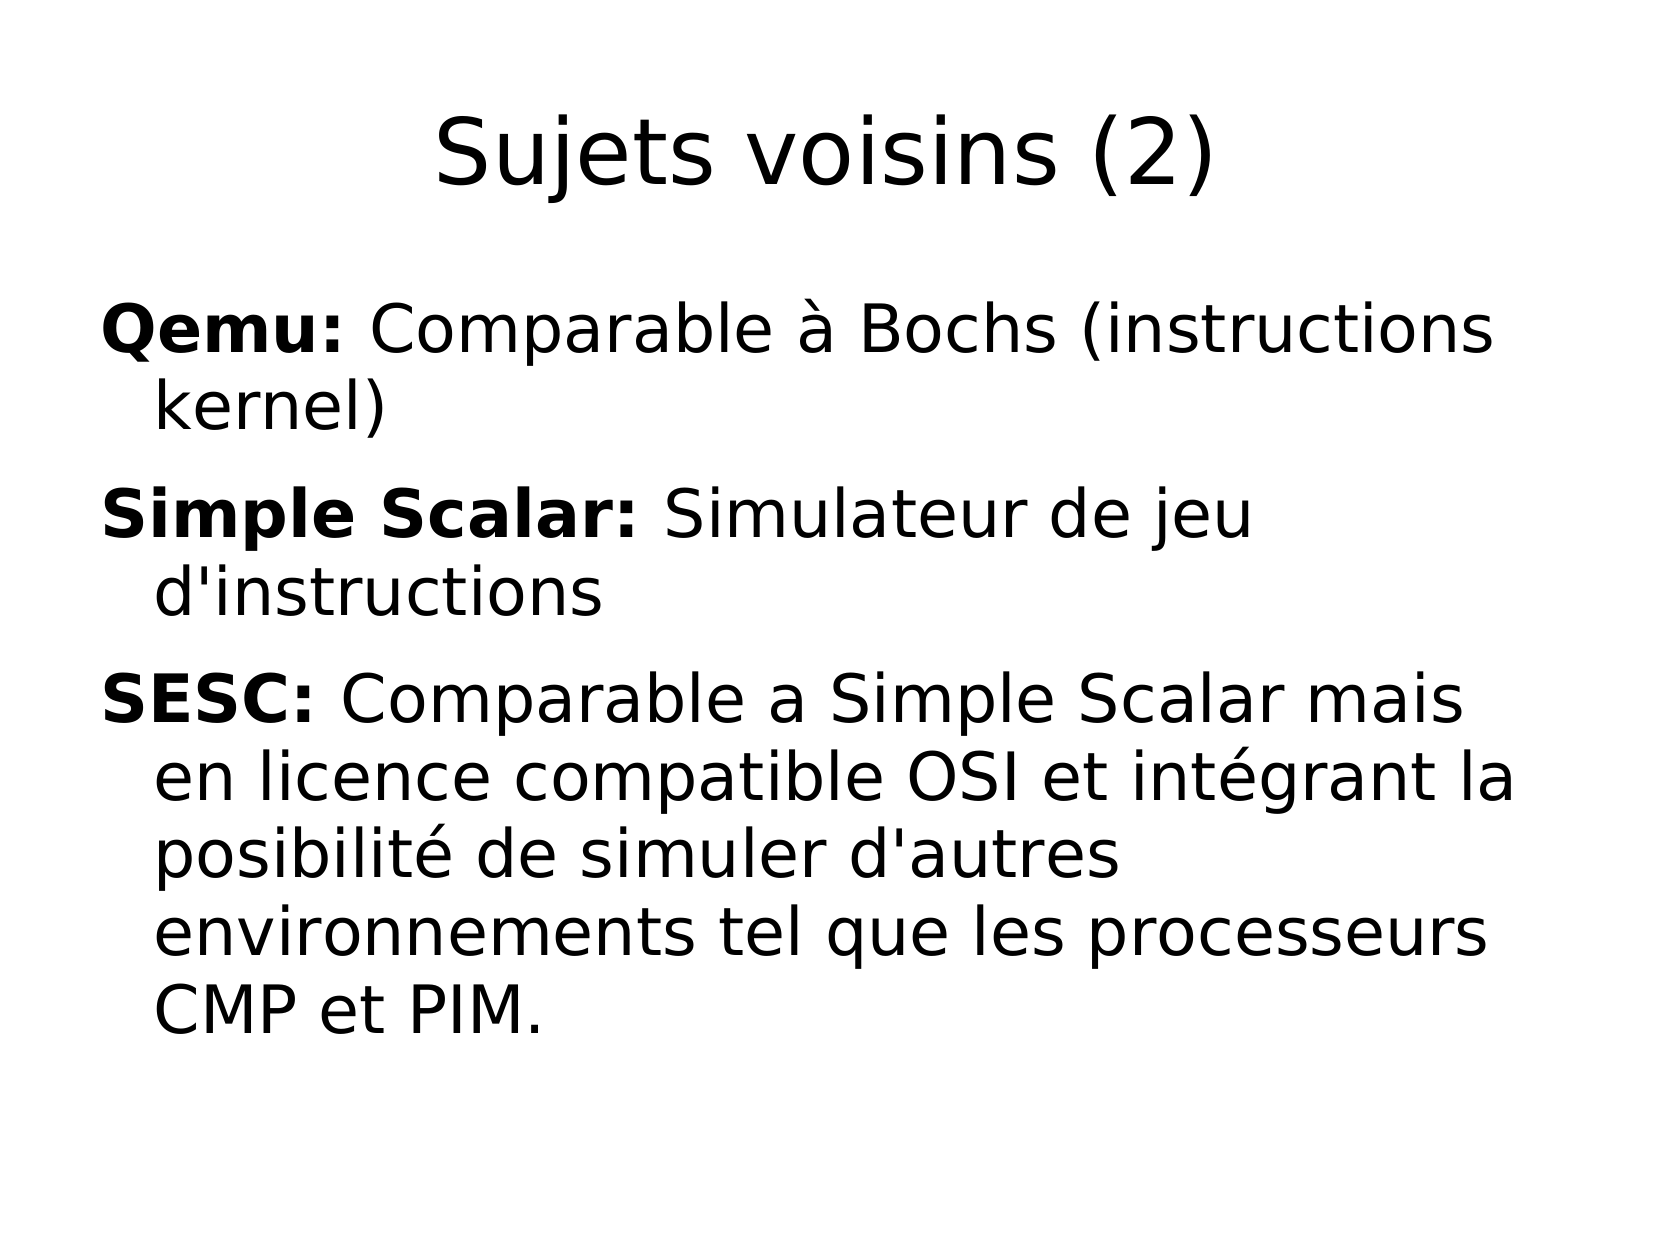

# Sujets voisins (2)
Qemu: Comparable à Bochs (instructions kernel)
Simple Scalar: Simulateur de jeu d'instructions
SESC: Comparable a Simple Scalar mais en licence compatible OSI et intégrant la posibilité de simuler d'autres environnements tel que les processeurs CMP et PIM.